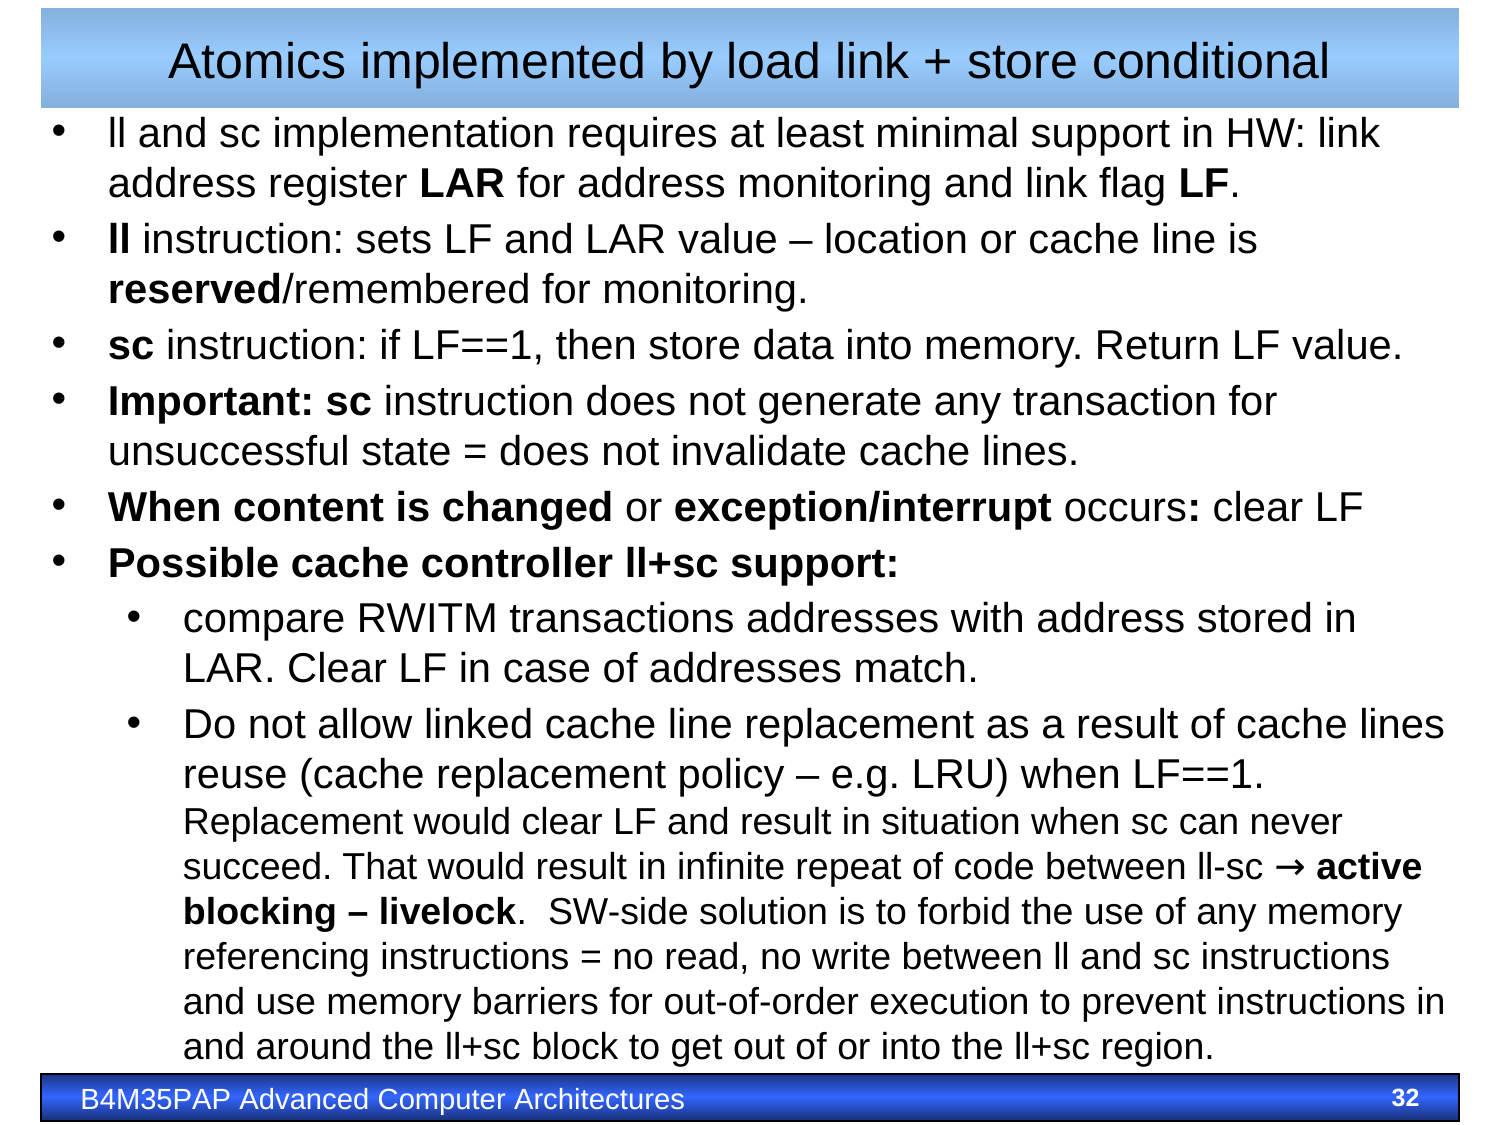

# Atomics implemented by load link + store conditional
ll and sc implementation requires at least minimal support in HW: link address register LAR for address monitoring and link flag LF.
ll instruction: sets LF and LAR value – location or cache line is reserved/remembered for monitoring.
sc instruction: if LF==1, then store data into memory. Return LF value.
Important: sc instruction does not generate any transaction for unsuccessful state = does not invalidate cache lines.
When content is changed or exception/interrupt occurs: clear LF
Possible cache controller ll+sc support:
compare RWITM transactions addresses with address stored in LAR. Clear LF in case of addresses match.
Do not allow linked cache line replacement as a result of cache lines reuse (cache replacement policy – e.g. LRU) when LF==1. Replacement would clear LF and result in situation when sc can never succeed. That would result in infinite repeat of code between ll-sc → active blocking – livelock. SW-side solution is to forbid the use of any memory referencing instructions = no read, no write between ll and sc instructions and use memory barriers for out-of-order execution to prevent instructions in and around the ll+sc block to get out of or into the ll+sc region.